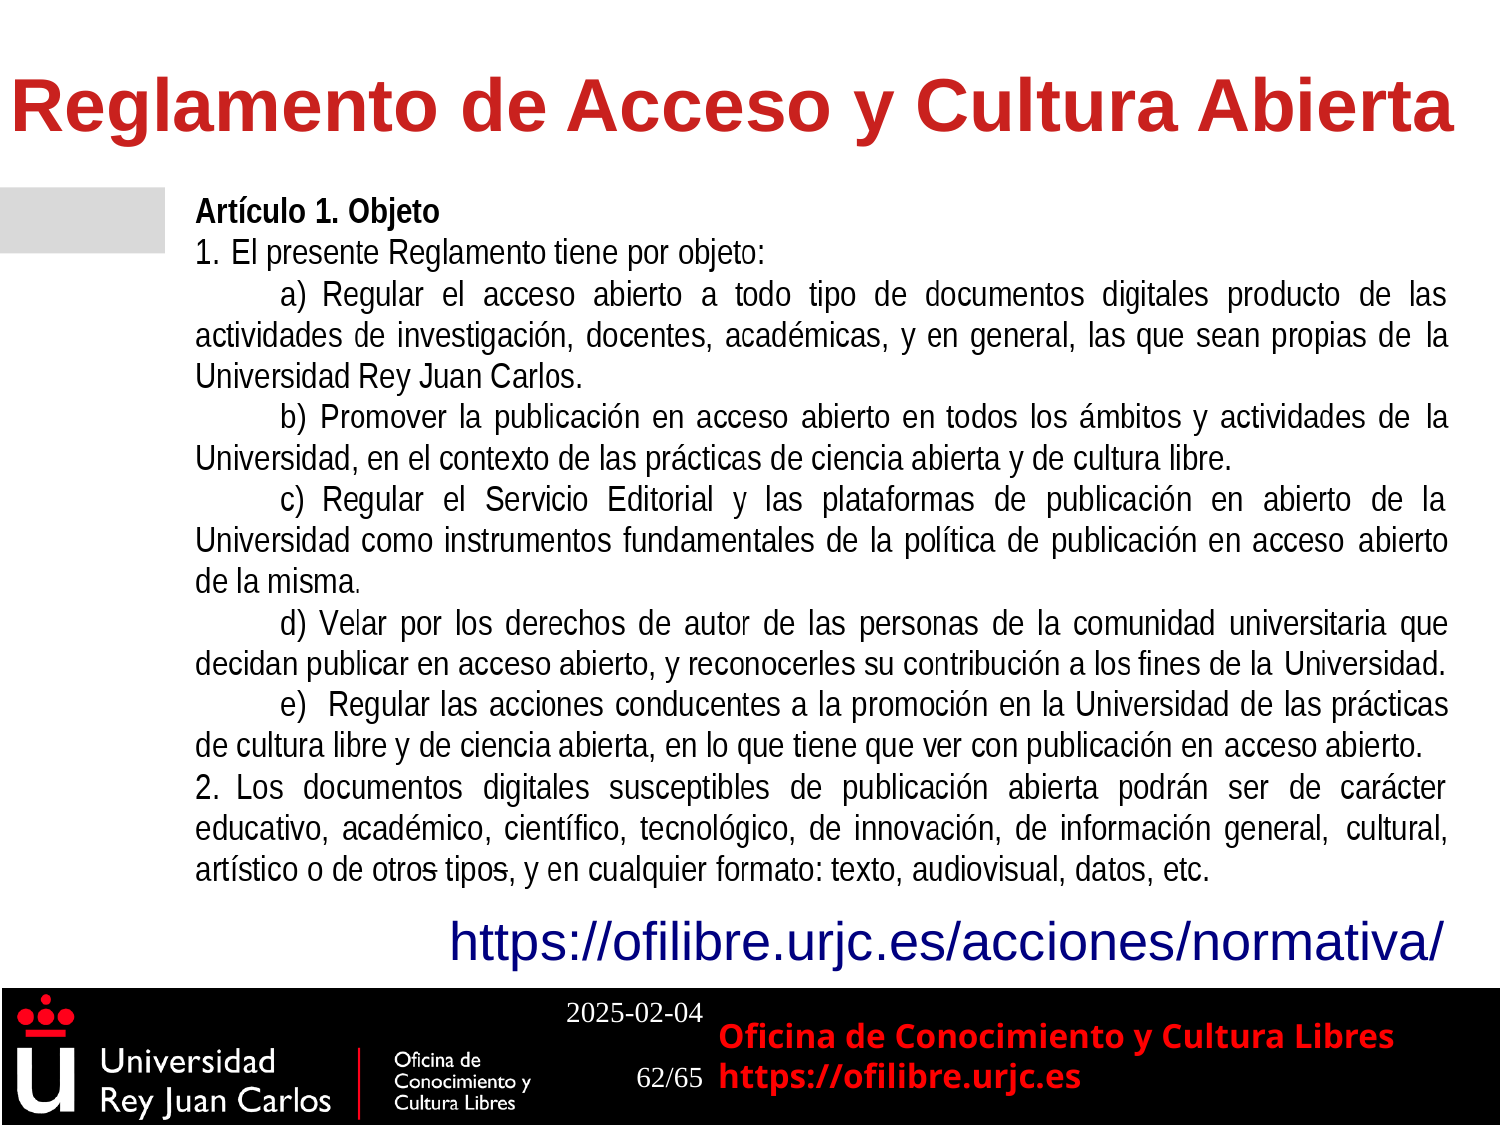

#
Reglamento de Acceso y Cultura Abierta
https://ofilibre.urjc.es/acciones/normativa/